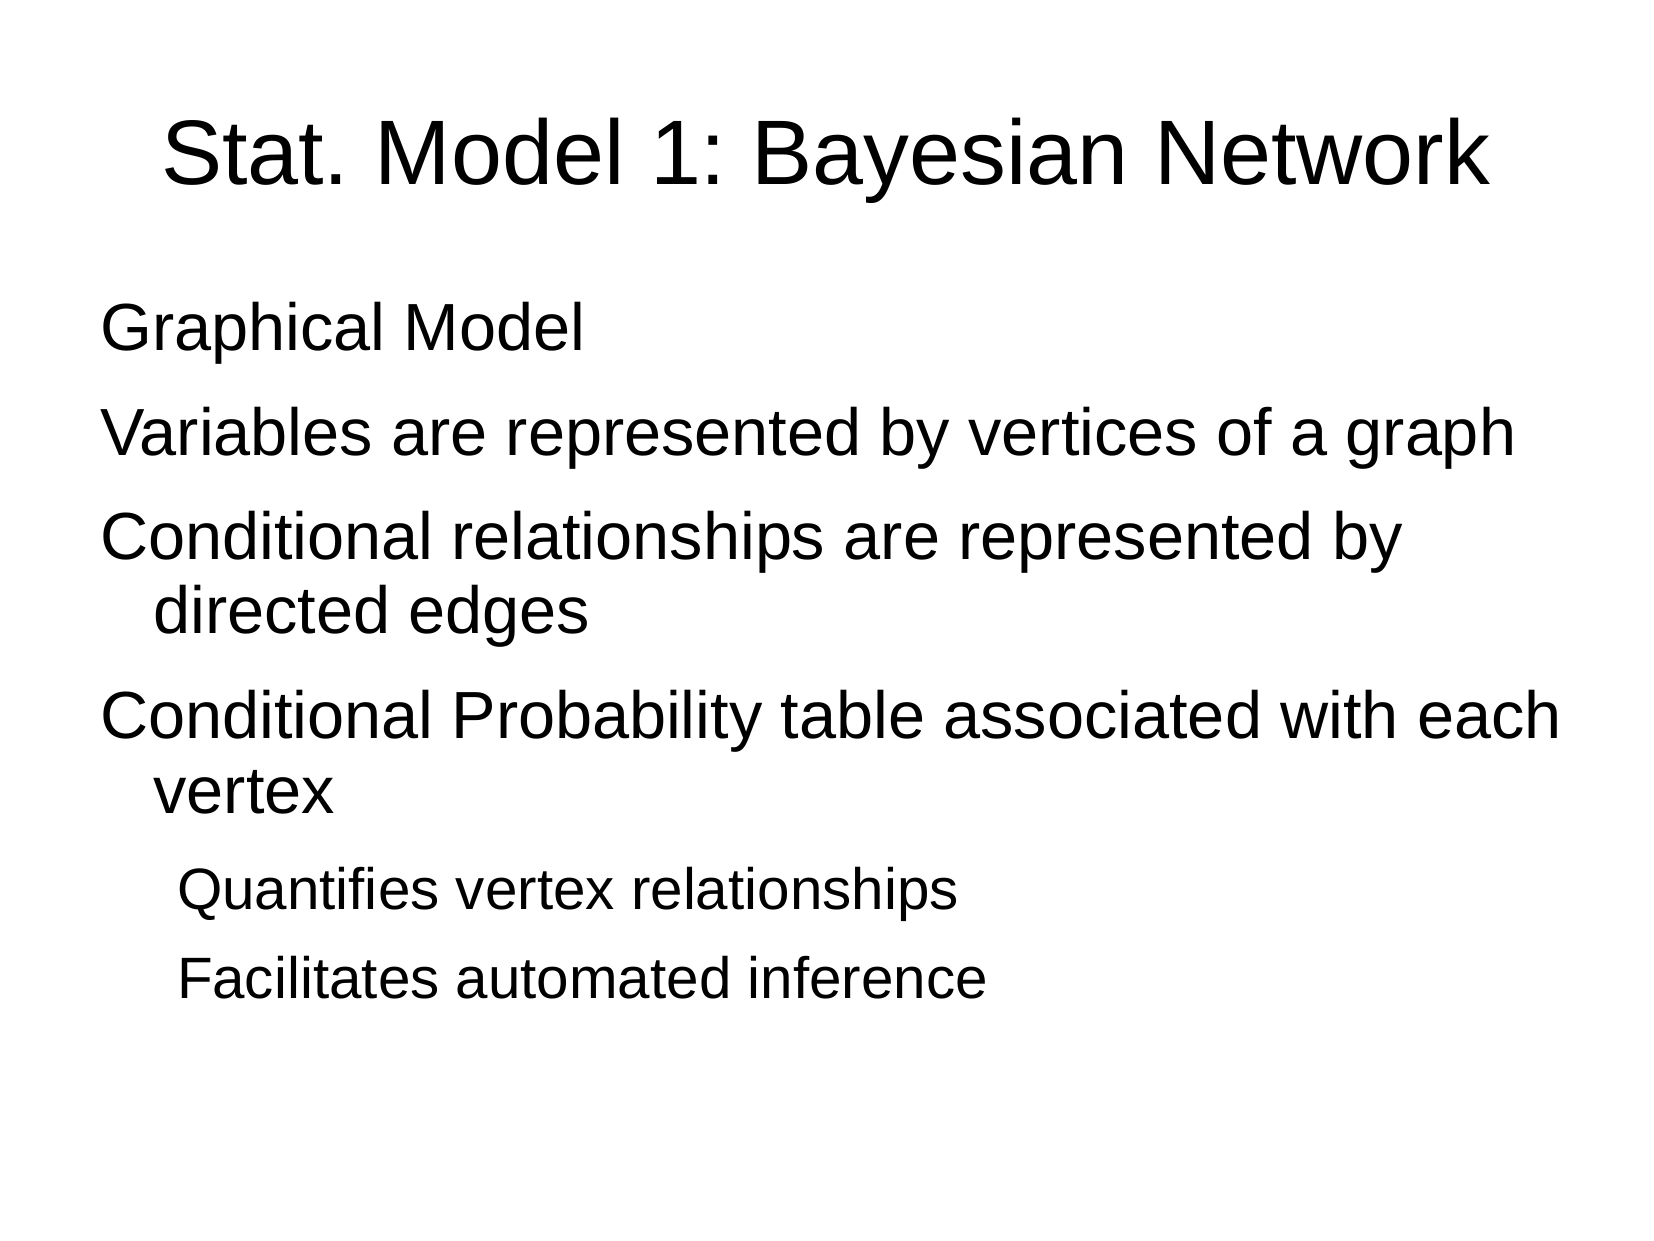

# Stat. Model 1: Bayesian Network
Graphical Model
Variables are represented by vertices of a graph
Conditional relationships are represented by directed edges
Conditional Probability table associated with each vertex
Quantifies vertex relationships
Facilitates automated inference